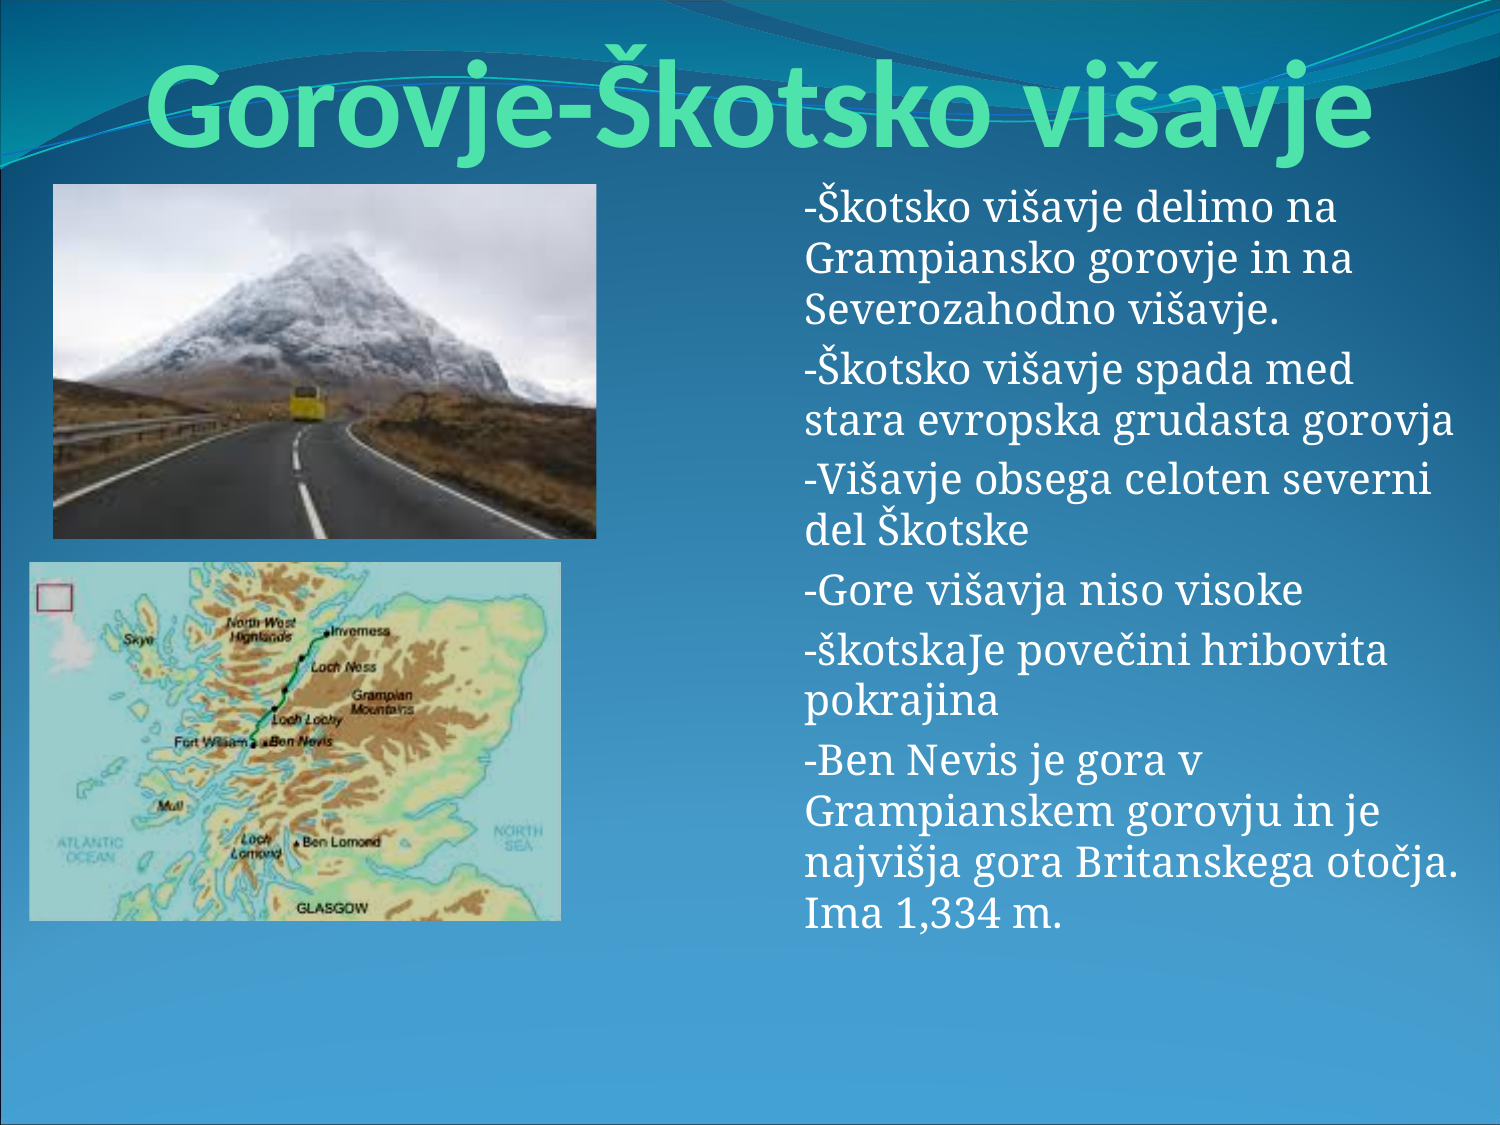

# Gorovje-Škotsko višavje
-Škotsko višavje delimo na Grampiansko gorovje in na Severozahodno višavje.
-Škotsko višavje spada med stara evropska grudasta gorovja
-Višavje obsega celoten severni del Škotske
-Gore višavja niso visoke
-škotskaJe povečini hribovita pokrajina
-Ben Nevis je gora v Grampianskem gorovju in je najvišja gora Britanskega otočja. Ima 1,334 m.